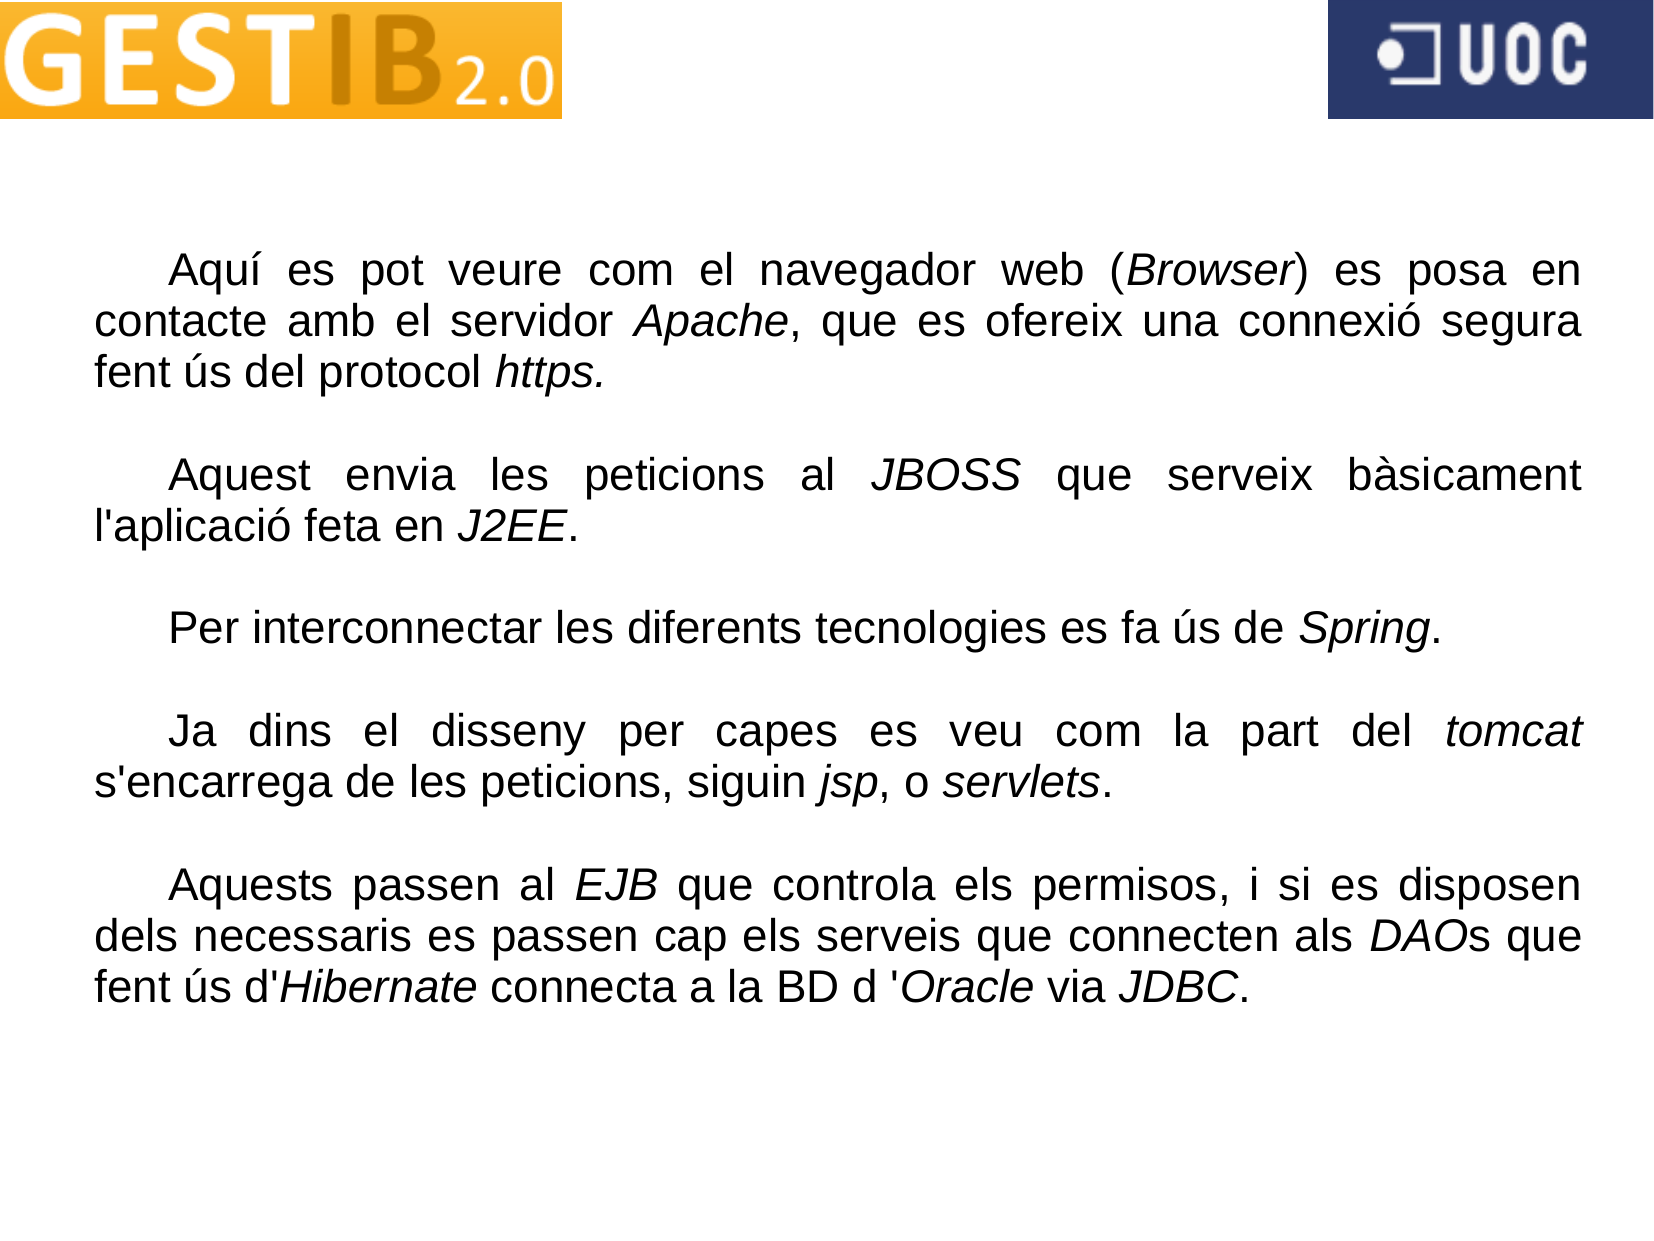

# Aquí es pot veure com el navegador web (Browser) es posa en contacte amb el servidor Apache, que es ofereix una connexió segura fent ús del protocol https.
	Aquest envia les peticions al JBOSS que serveix bàsicament l'aplicació feta en J2EE.
	Per interconnectar les diferents tecnologies es fa ús de Spring.
	Ja dins el disseny per capes es veu com la part del tomcat s'encarrega de les peticions, siguin jsp, o servlets.
	Aquests passen al EJB que controla els permisos, i si es disposen dels necessaris es passen cap els serveis que connecten als DAOs que fent ús d'Hibernate connecta a la BD d 'Oracle via JDBC.